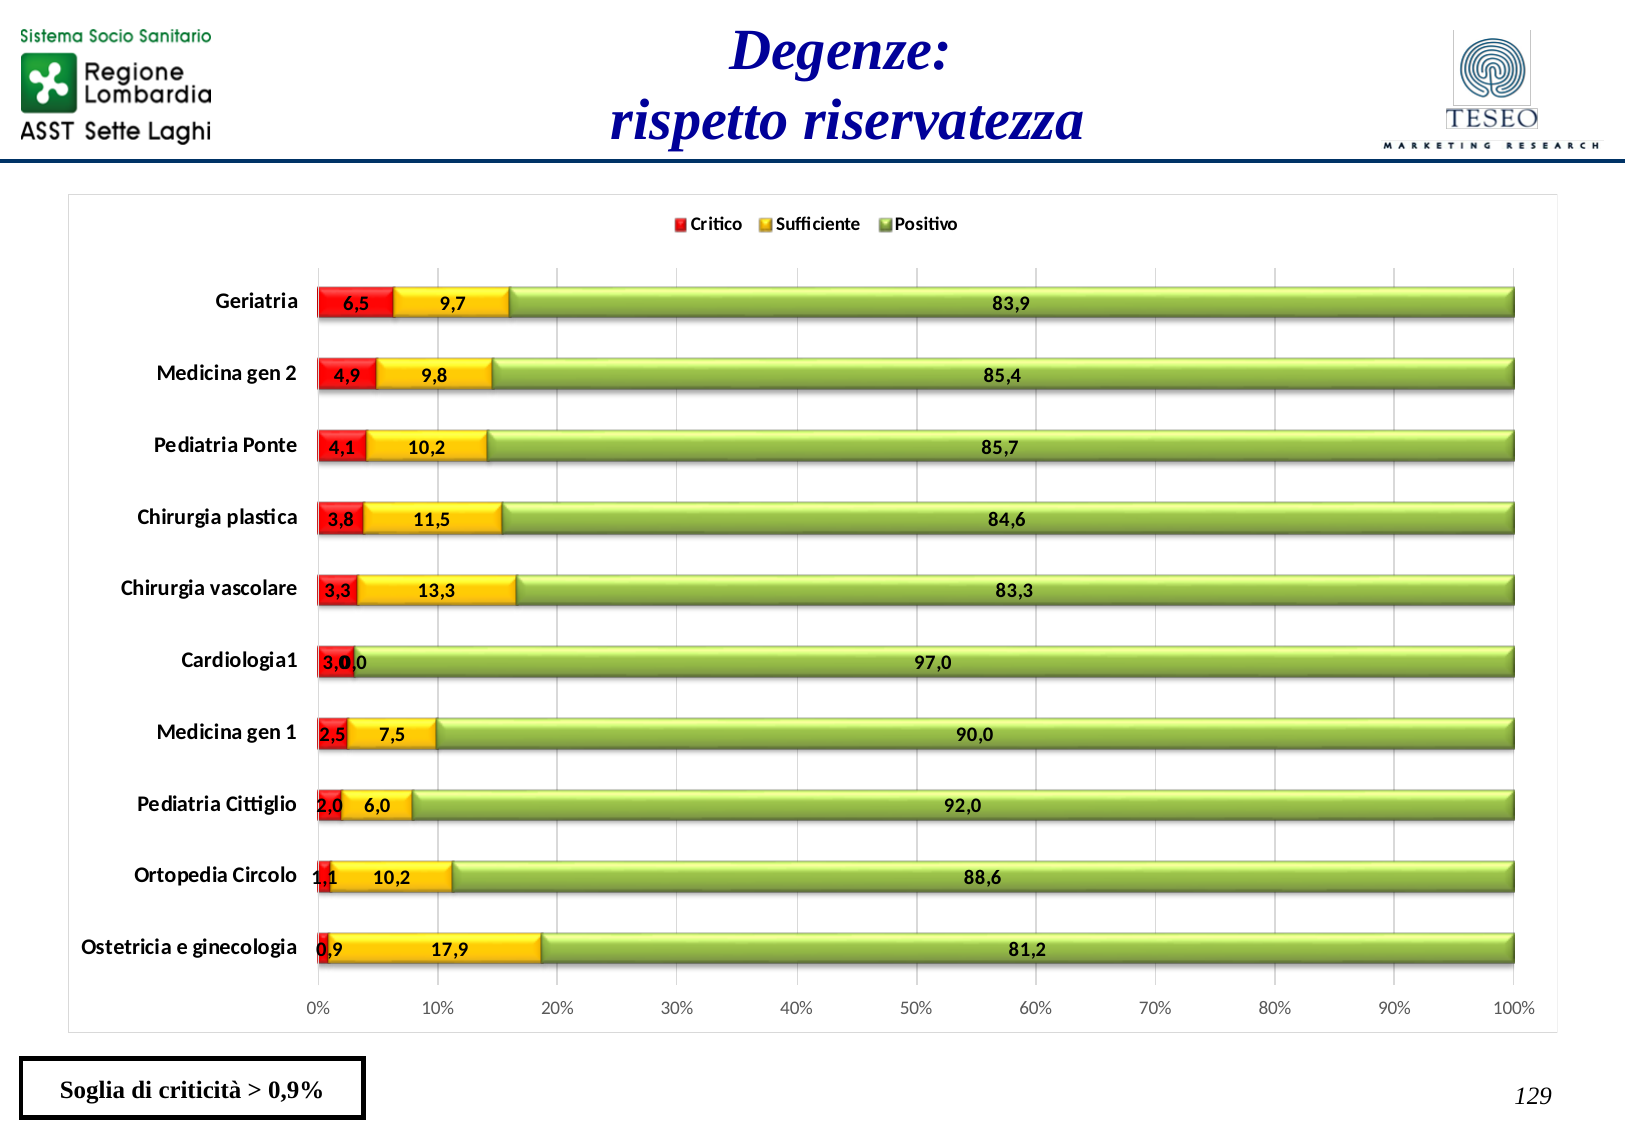

Degenze:
rispetto riservatezza
Soglia di criticità > 0,9%